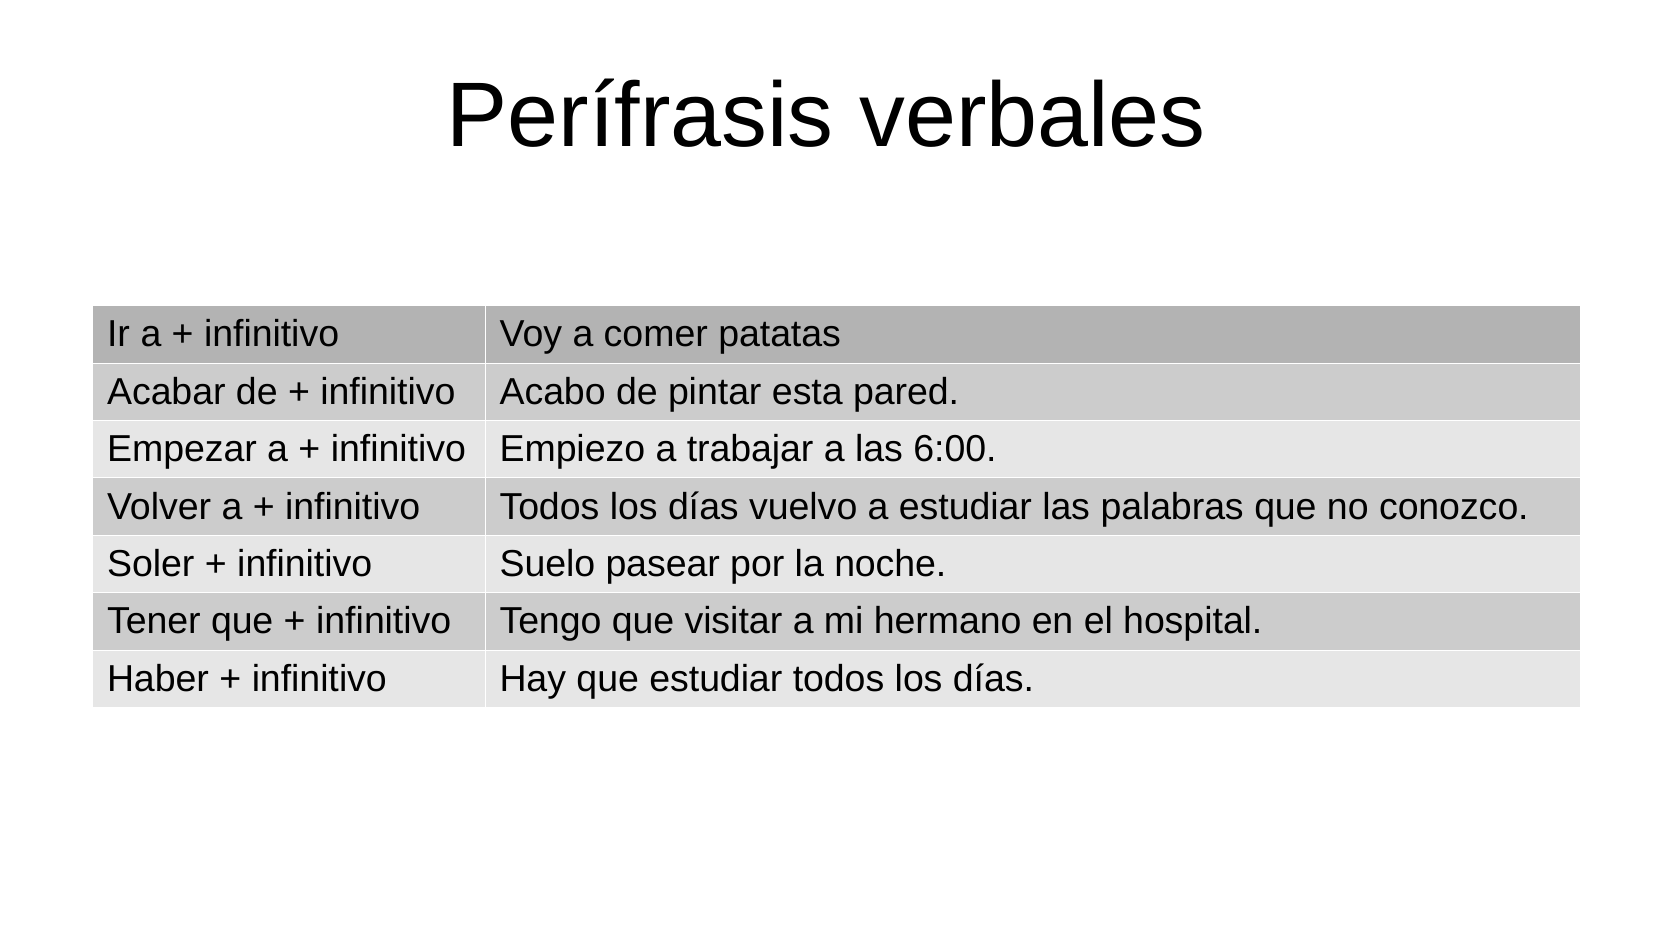

# Perífrasis verbales
| Ir a + infinitivo | Voy a comer patatas |
| --- | --- |
| Acabar de + infinitivo | Acabo de pintar esta pared. |
| Empezar a + infinitivo | Empiezo a trabajar a las 6:00. |
| Volver a + infinitivo | Todos los días vuelvo a estudiar las palabras que no conozco. |
| Soler + infinitivo | Suelo pasear por la noche. |
| Tener que + infinitivo | Tengo que visitar a mi hermano en el hospital. |
| Haber + infinitivo | Hay que estudiar todos los días. |